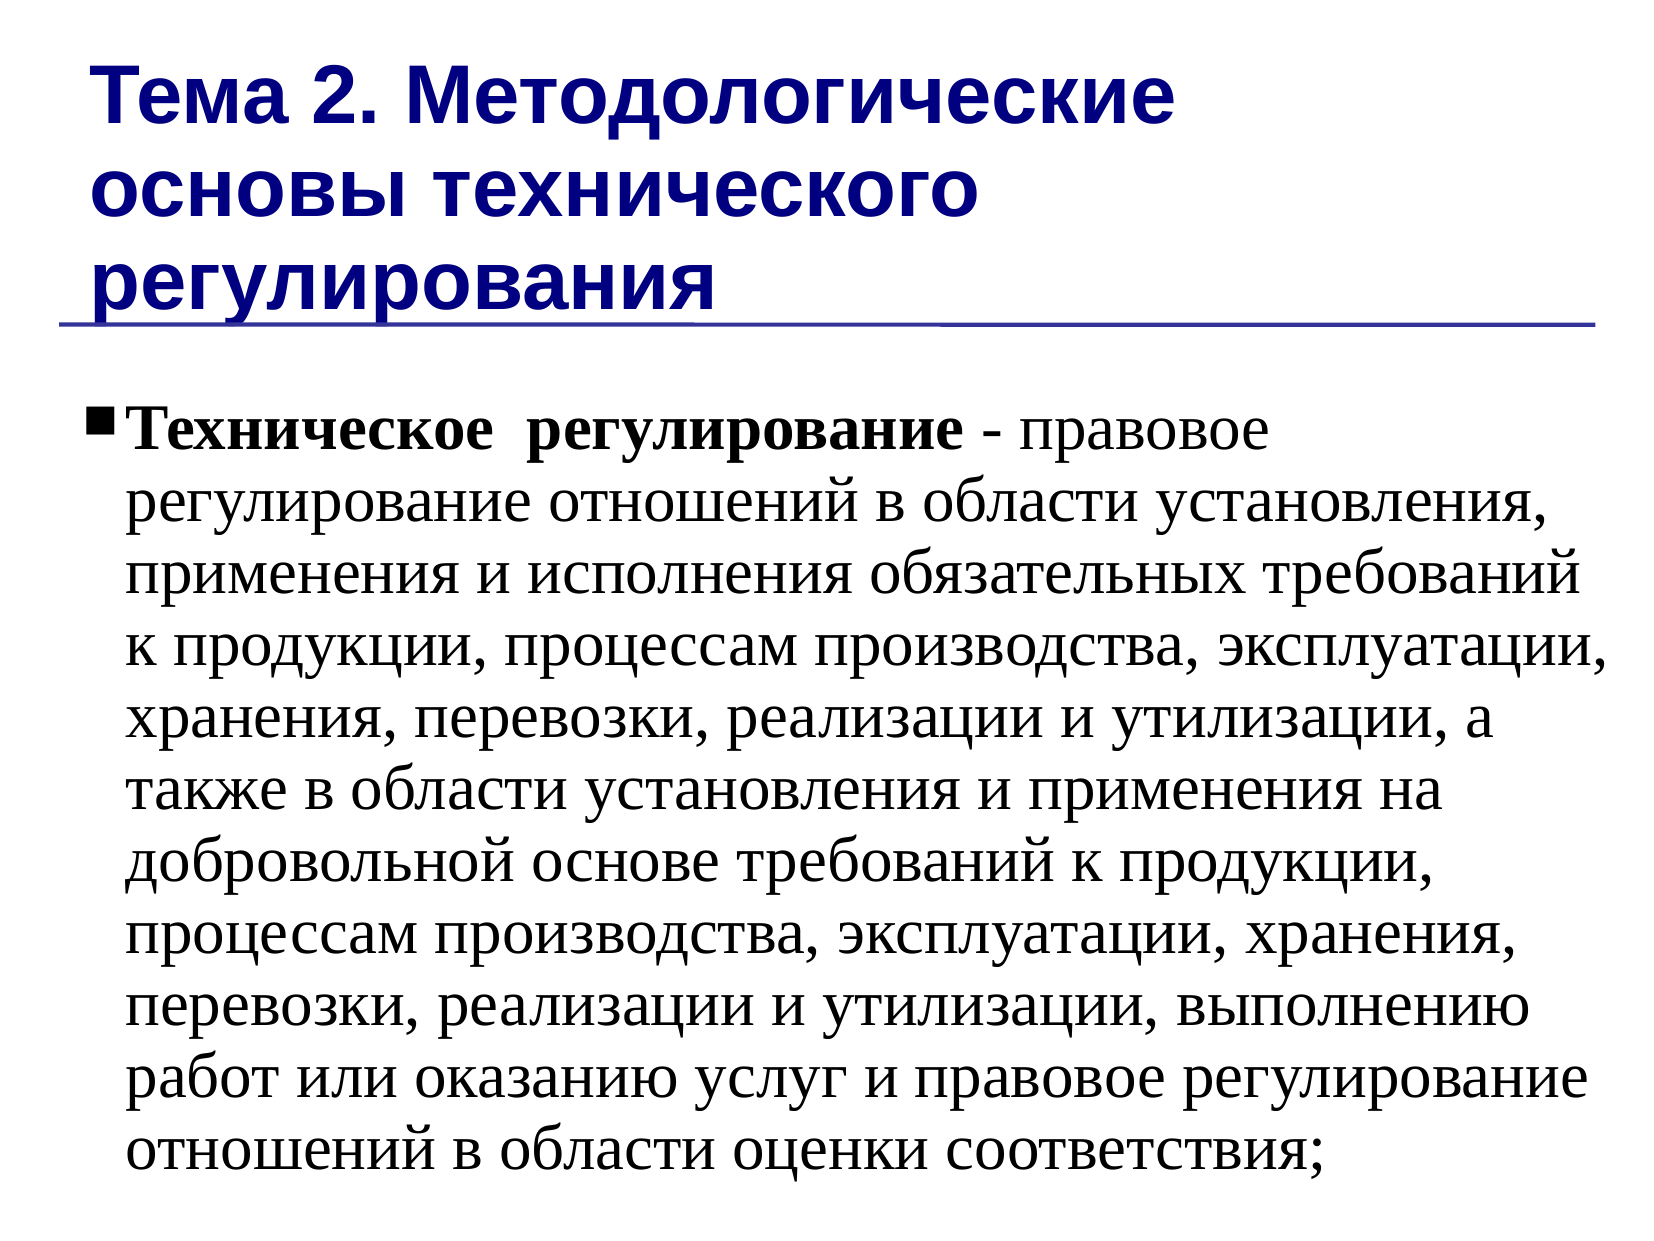

# Тема 2. Методологические основы технического регулирования
Техническое регулирование - правовое регулирование отношений в области установления, применения и исполнения обязательных требований к продукции, процессам производства, эксплуатации, хранения, перевозки, реализации и утилизации, а также в области установления и применения на добровольной основе требований к продукции, процессам производства, эксплуатации, хранения, перевозки, реализации и утилизации, выполнению работ или оказанию услуг и правовое регулирование отношений в области оценки соответствия;